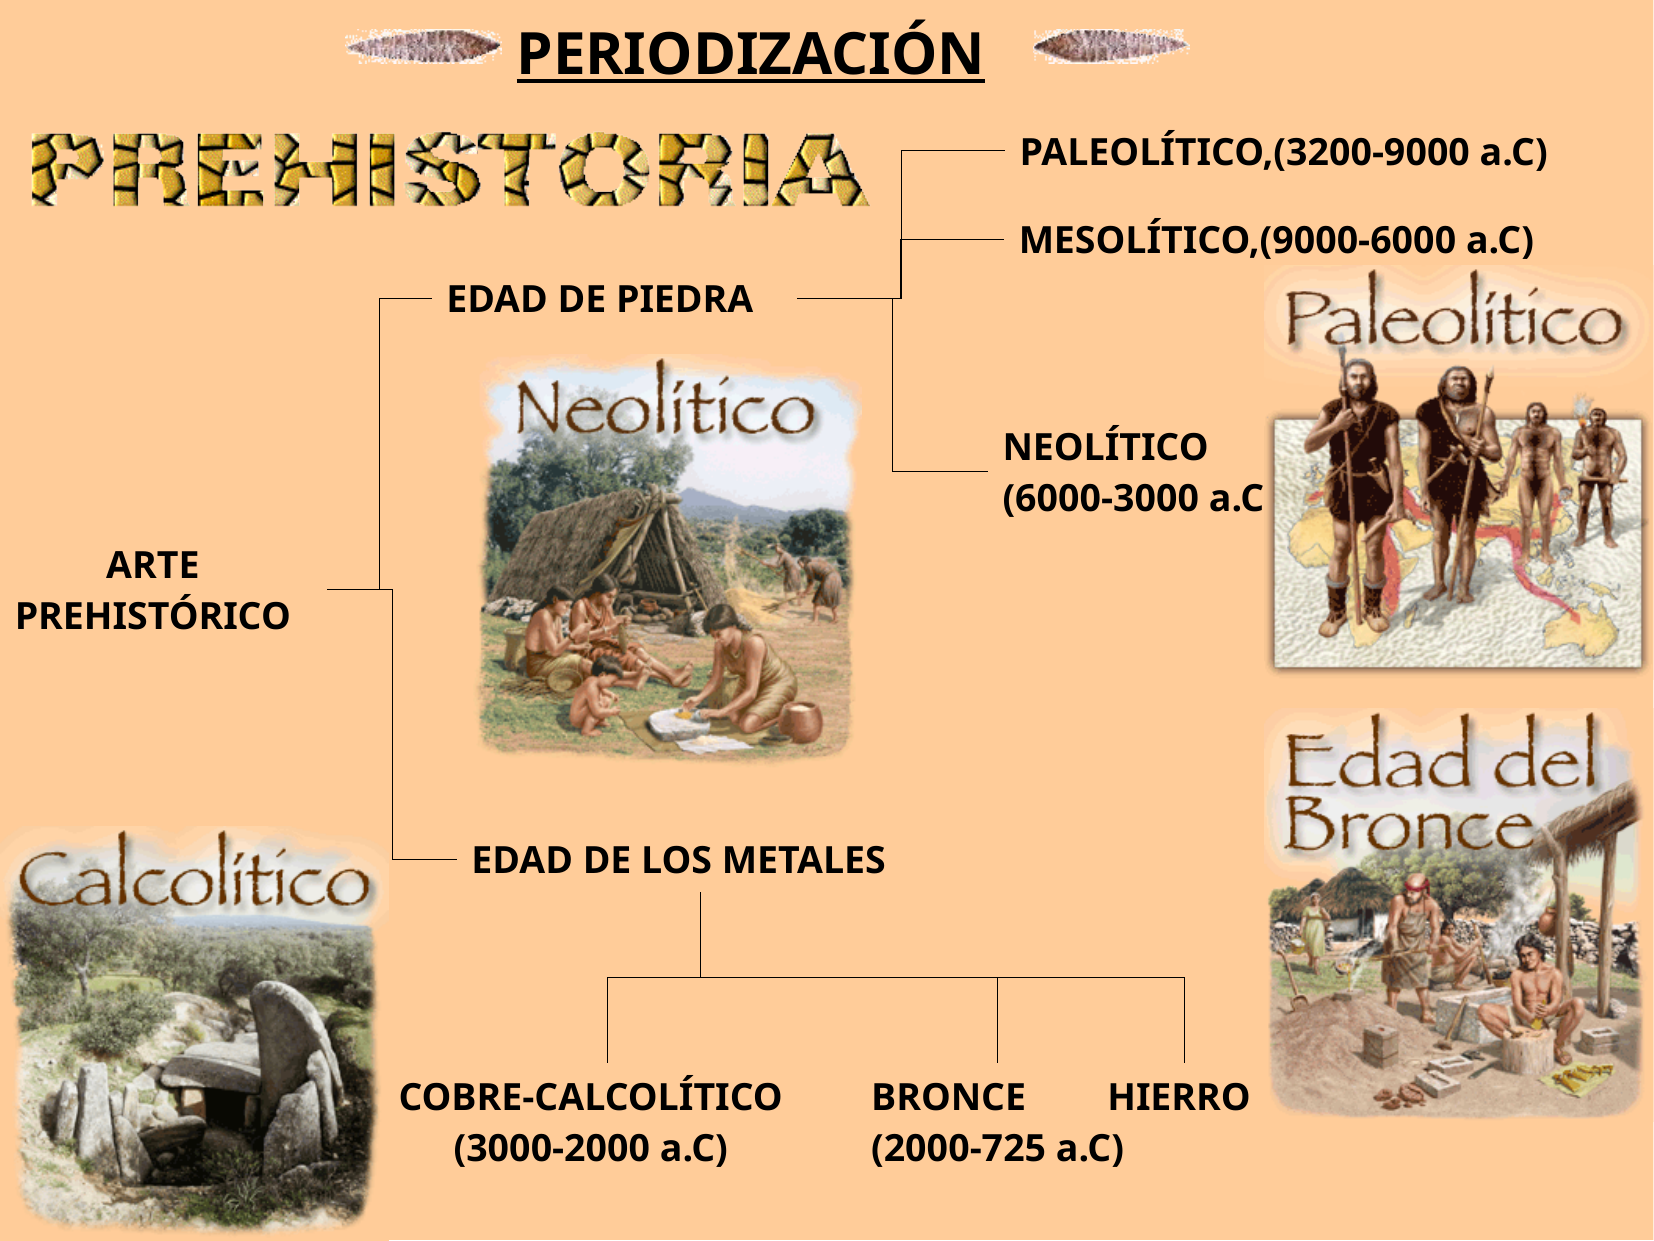

PERIODIZACIÓN
PALEOLÍTICO,(3200-9000 a.C)
MESOLÍTICO,(9000-6000 a.C)
EDAD DE PIEDRA
NEOLÍTICO
(6000-3000 a.C)
ARTE
PREHISTÓRICO
EDAD DE LOS METALES
COBRE-CALCOLÍTICO
(3000-2000 a.C)
BRONCE
(2000-725 a.C)
HIERRO